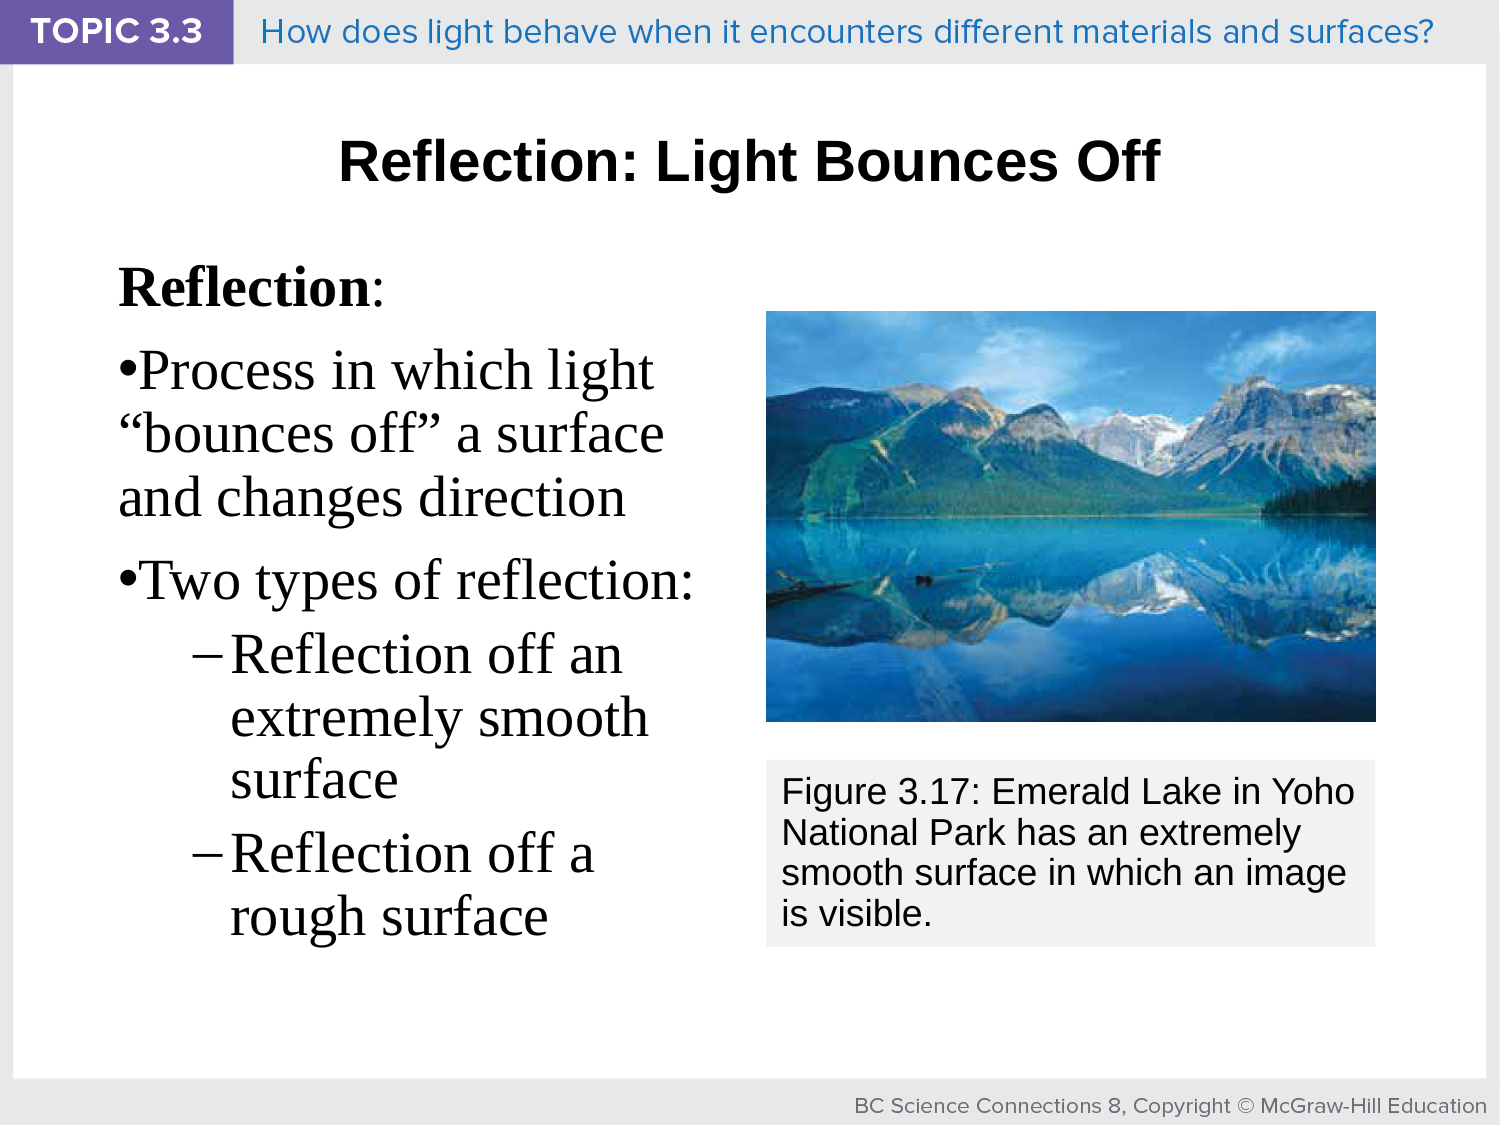

# Reflection: Light Bounces Off
Reflection:
Process in which light “bounces off” a surface and changes direction
Two types of reflection:
Reflection off an extremely smooth surface
Reflection off a rough surface
Figure 3.17: Emerald Lake in Yoho National Park has an extremely smooth surface in which an image is visible.